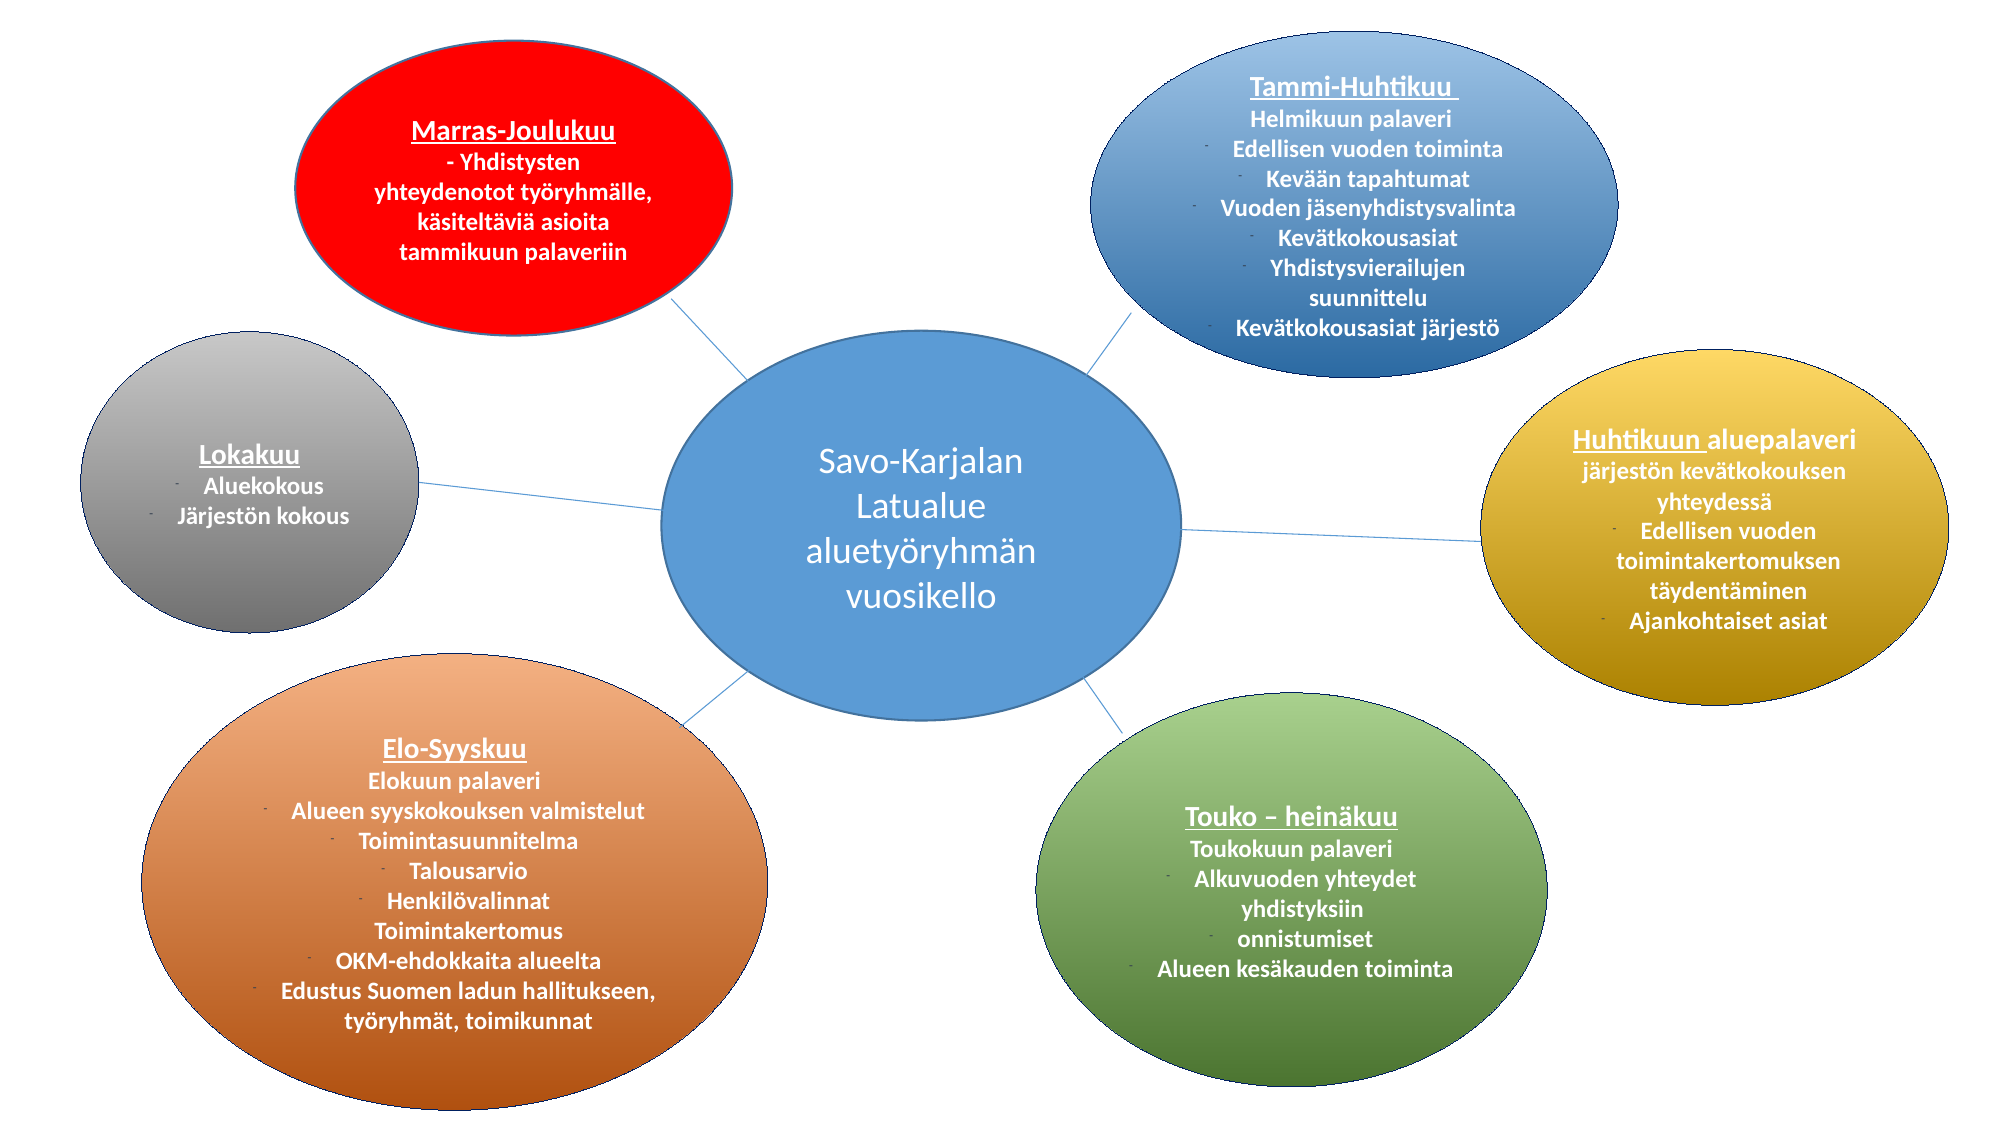

Tammi-Huhtikuu
Helmikuun palaveri
Edellisen vuoden toiminta
Kevään tapahtumat
Vuoden jäsenyhdistysvalinta
Kevätkokousasiat
Yhdistysvierailujen suunnittelu
Kevätkokousasiat järjestö
Marras-Joulukuu
- Yhdistysten yhteydenotot työryhmälle, käsiteltäviä asioita tammikuun palaveriin
Savo-Karjalan Latualue aluetyöryhmän vuosikello
Lokakuu
Aluekokous
Järjestön kokous
Huhtikuun aluepalaveri järjestön kevätkokouksen yhteydessä
Edellisen vuoden toimintakertomuksen täydentäminen
Ajankohtaiset asiat
Elo-Syyskuu
Elokuun palaveri
Alueen syyskokouksen valmistelut
Toimintasuunnitelma
Talousarvio
Henkilövalinnat
Toimintakertomus
OKM-ehdokkaita alueelta
Edustus Suomen ladun hallitukseen, työryhmät, toimikunnat
Touko – heinäkuu
Toukokuun palaveri
Alkuvuoden yhteydet yhdistyksiin
onnistumiset
Alueen kesäkauden toiminta